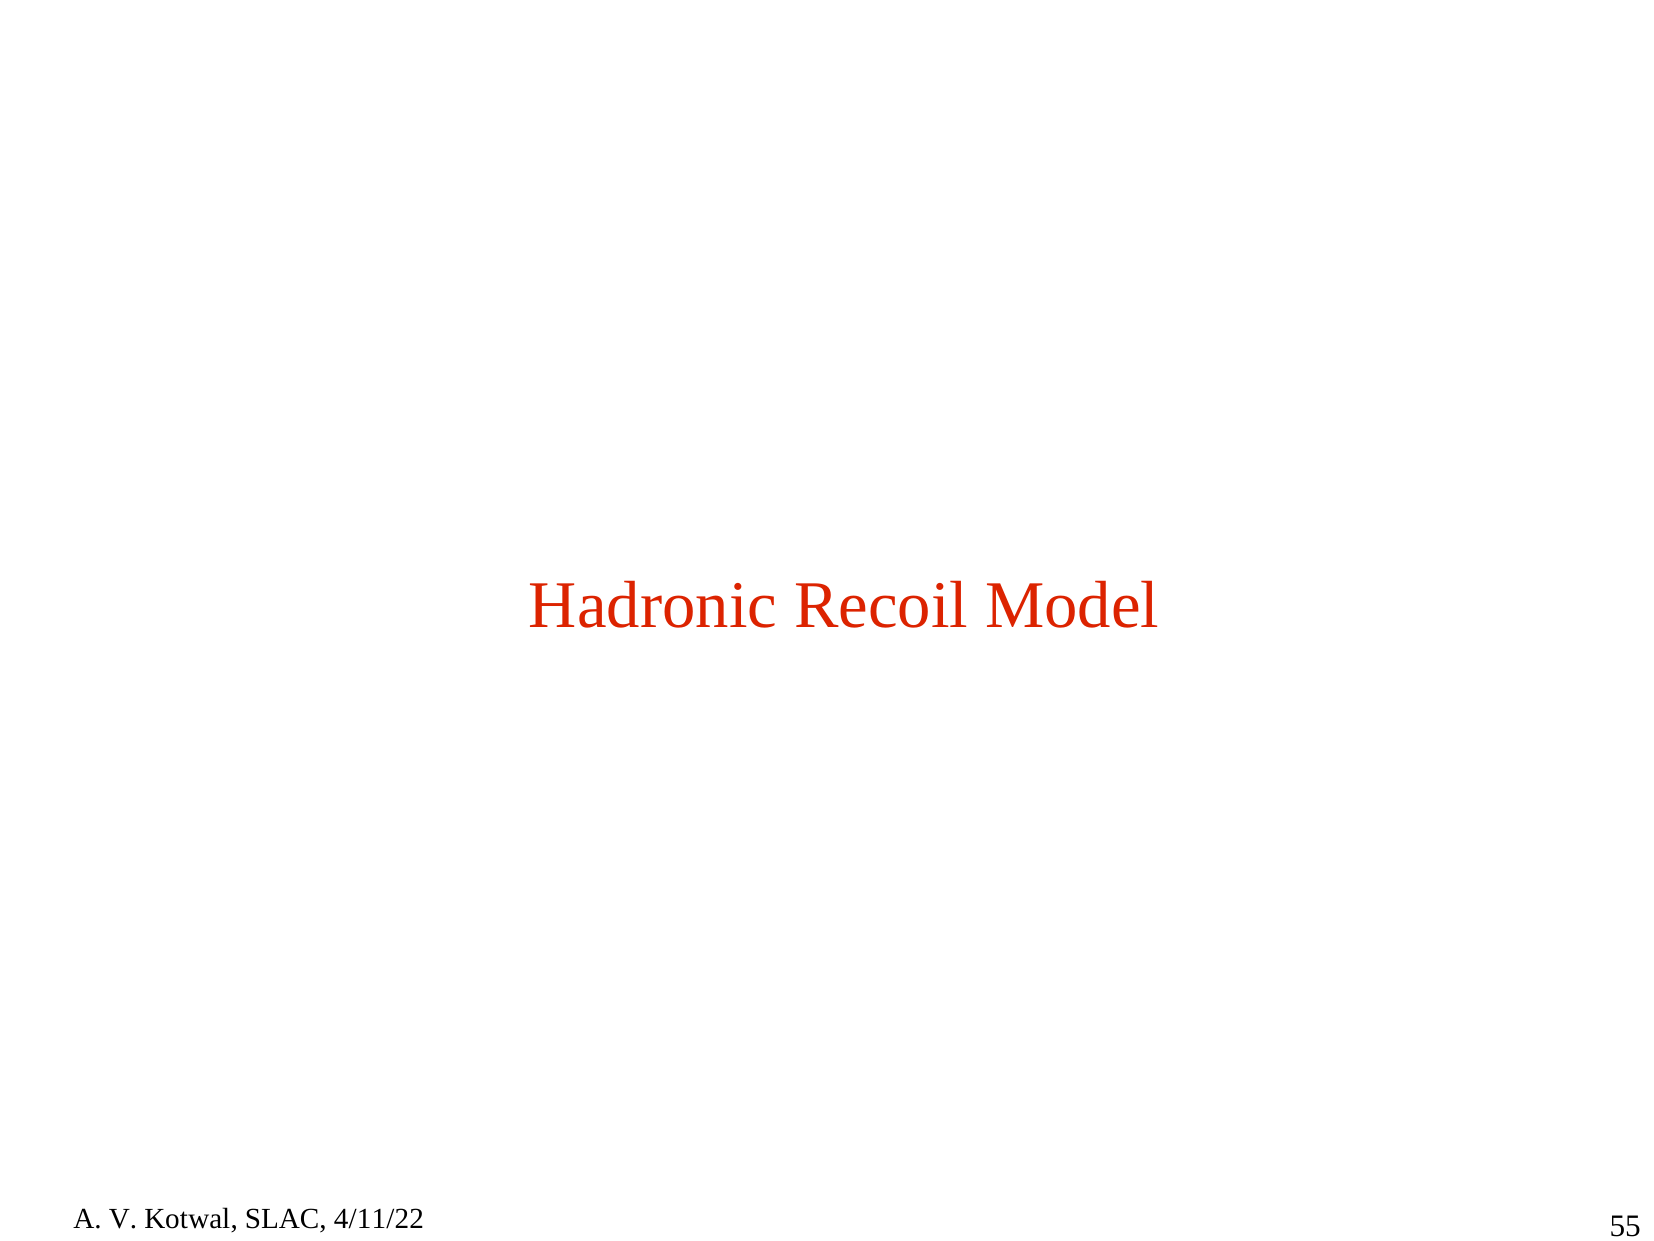

# Hadronic Recoil Model
A. V. Kotwal, SLAC, 4/11/22